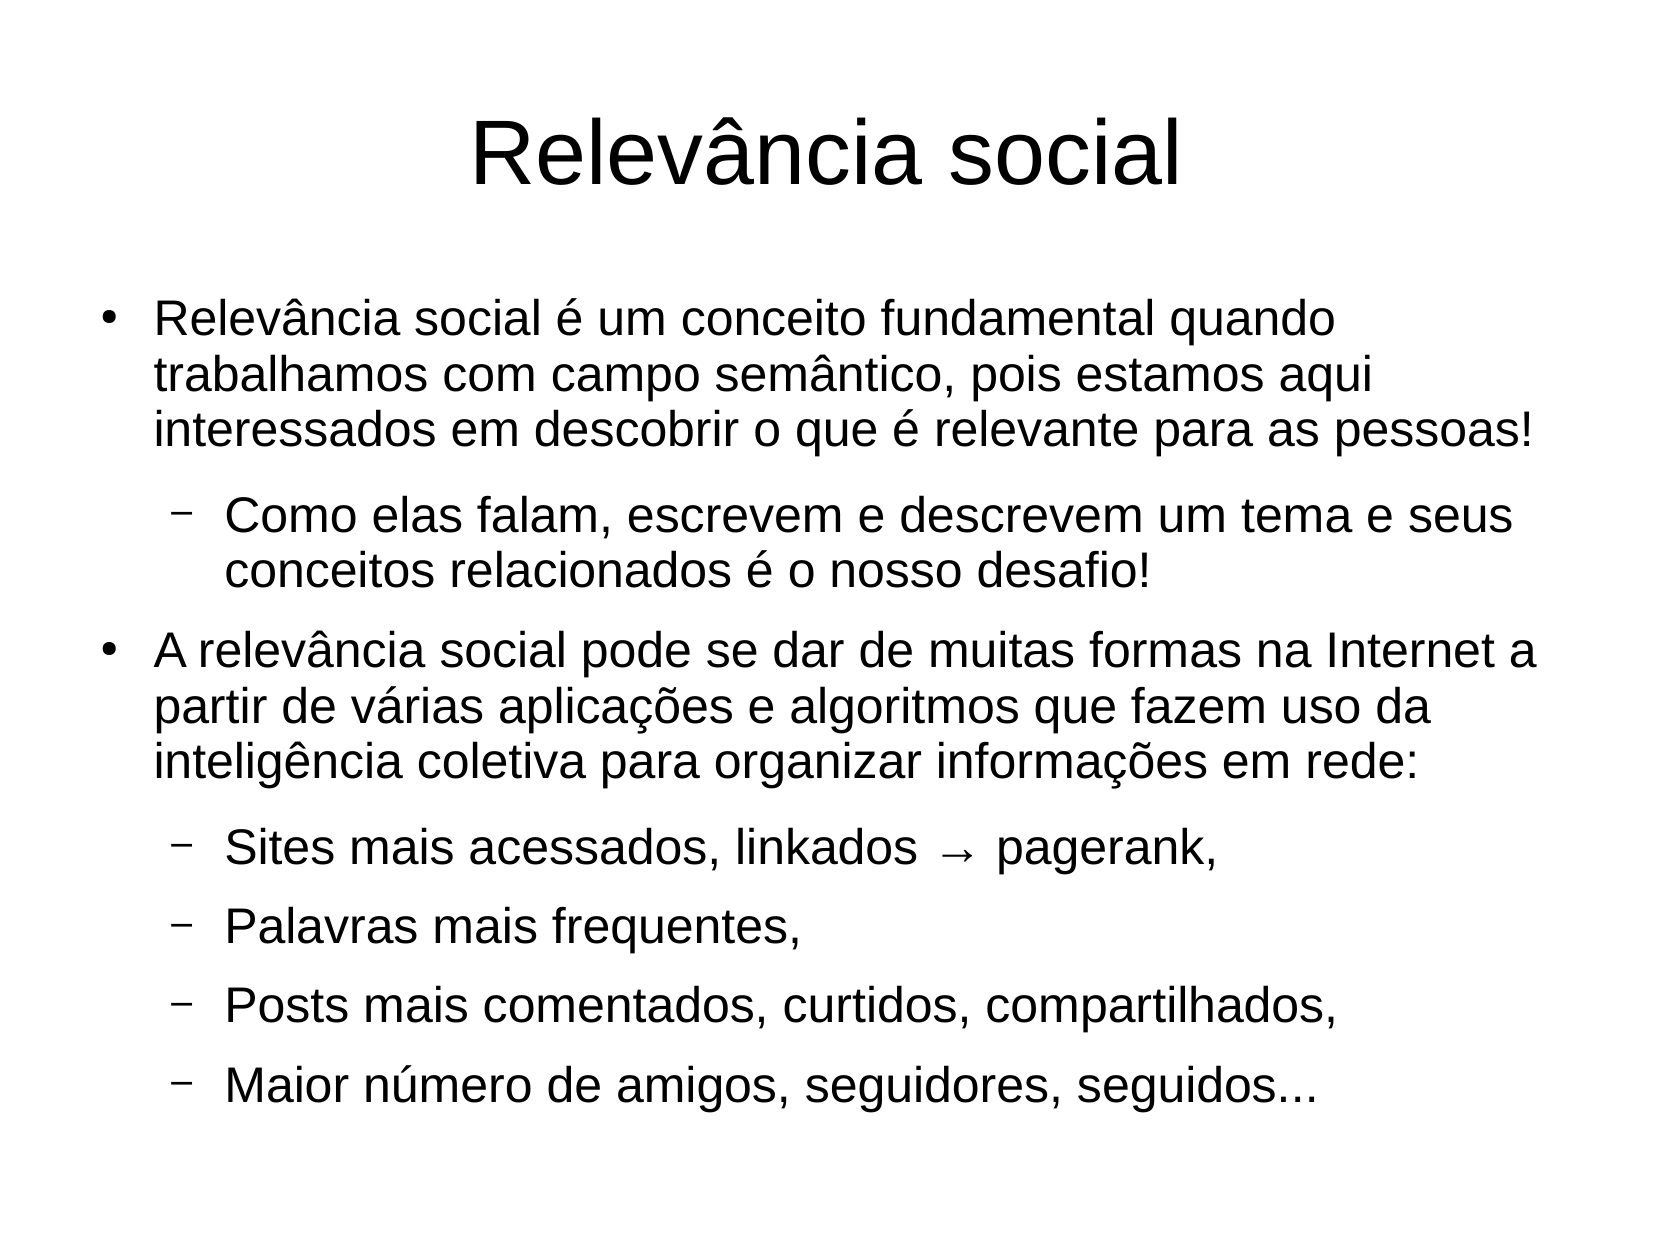

# Relevância social
Relevância social é um conceito fundamental quando trabalhamos com campo semântico, pois estamos aqui interessados em descobrir o que é relevante para as pessoas!
Como elas falam, escrevem e descrevem um tema e seus conceitos relacionados é o nosso desafio!
A relevância social pode se dar de muitas formas na Internet a partir de várias aplicações e algoritmos que fazem uso da inteligência coletiva para organizar informações em rede:
Sites mais acessados, linkados → pagerank,
Palavras mais frequentes,
Posts mais comentados, curtidos, compartilhados,
Maior número de amigos, seguidores, seguidos...